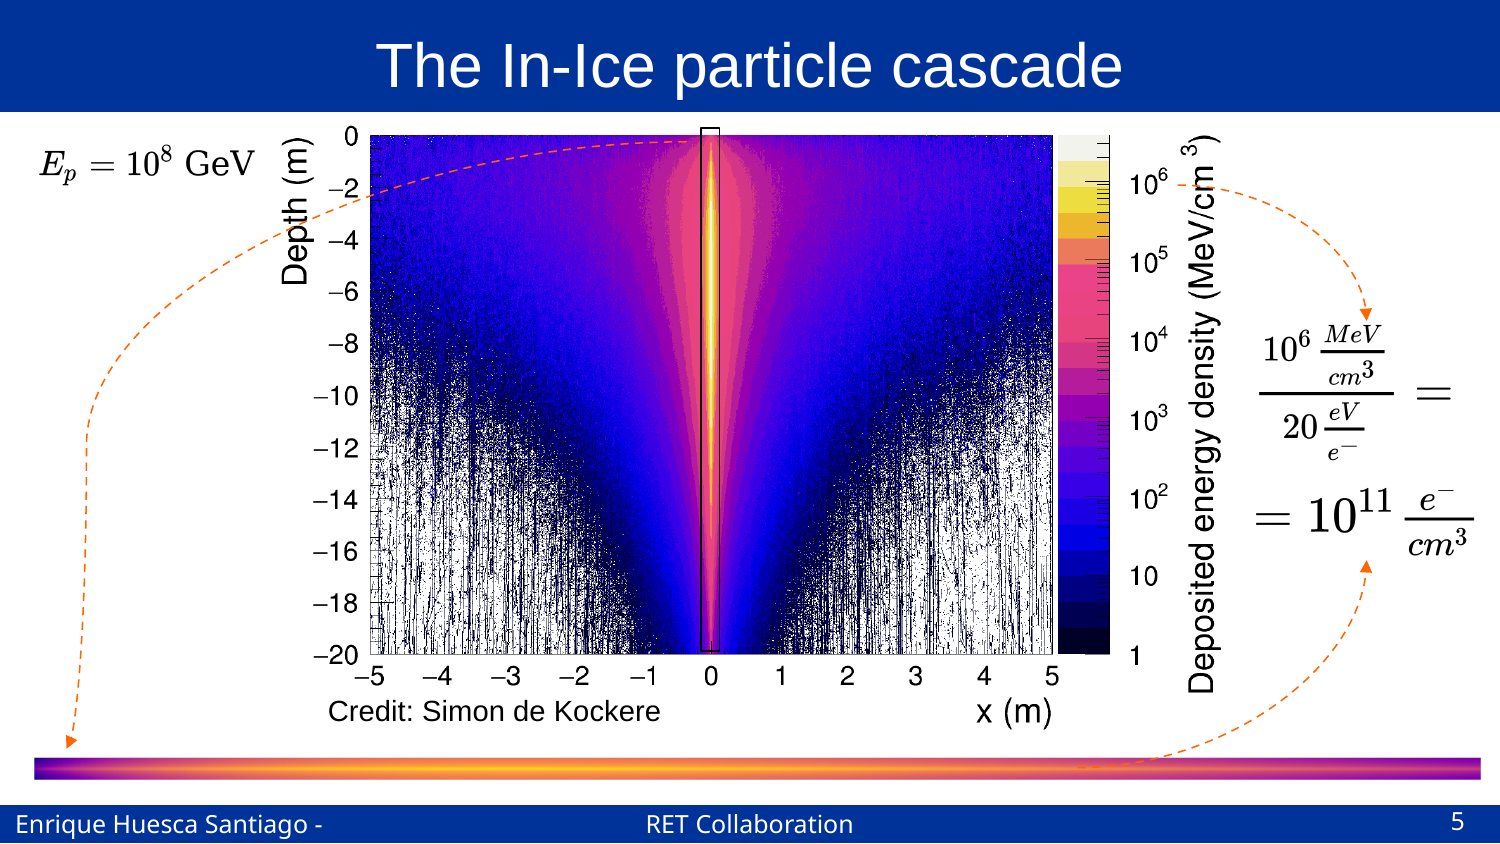

# The In-Ice particle cascade
Credit: Simon de Kockere